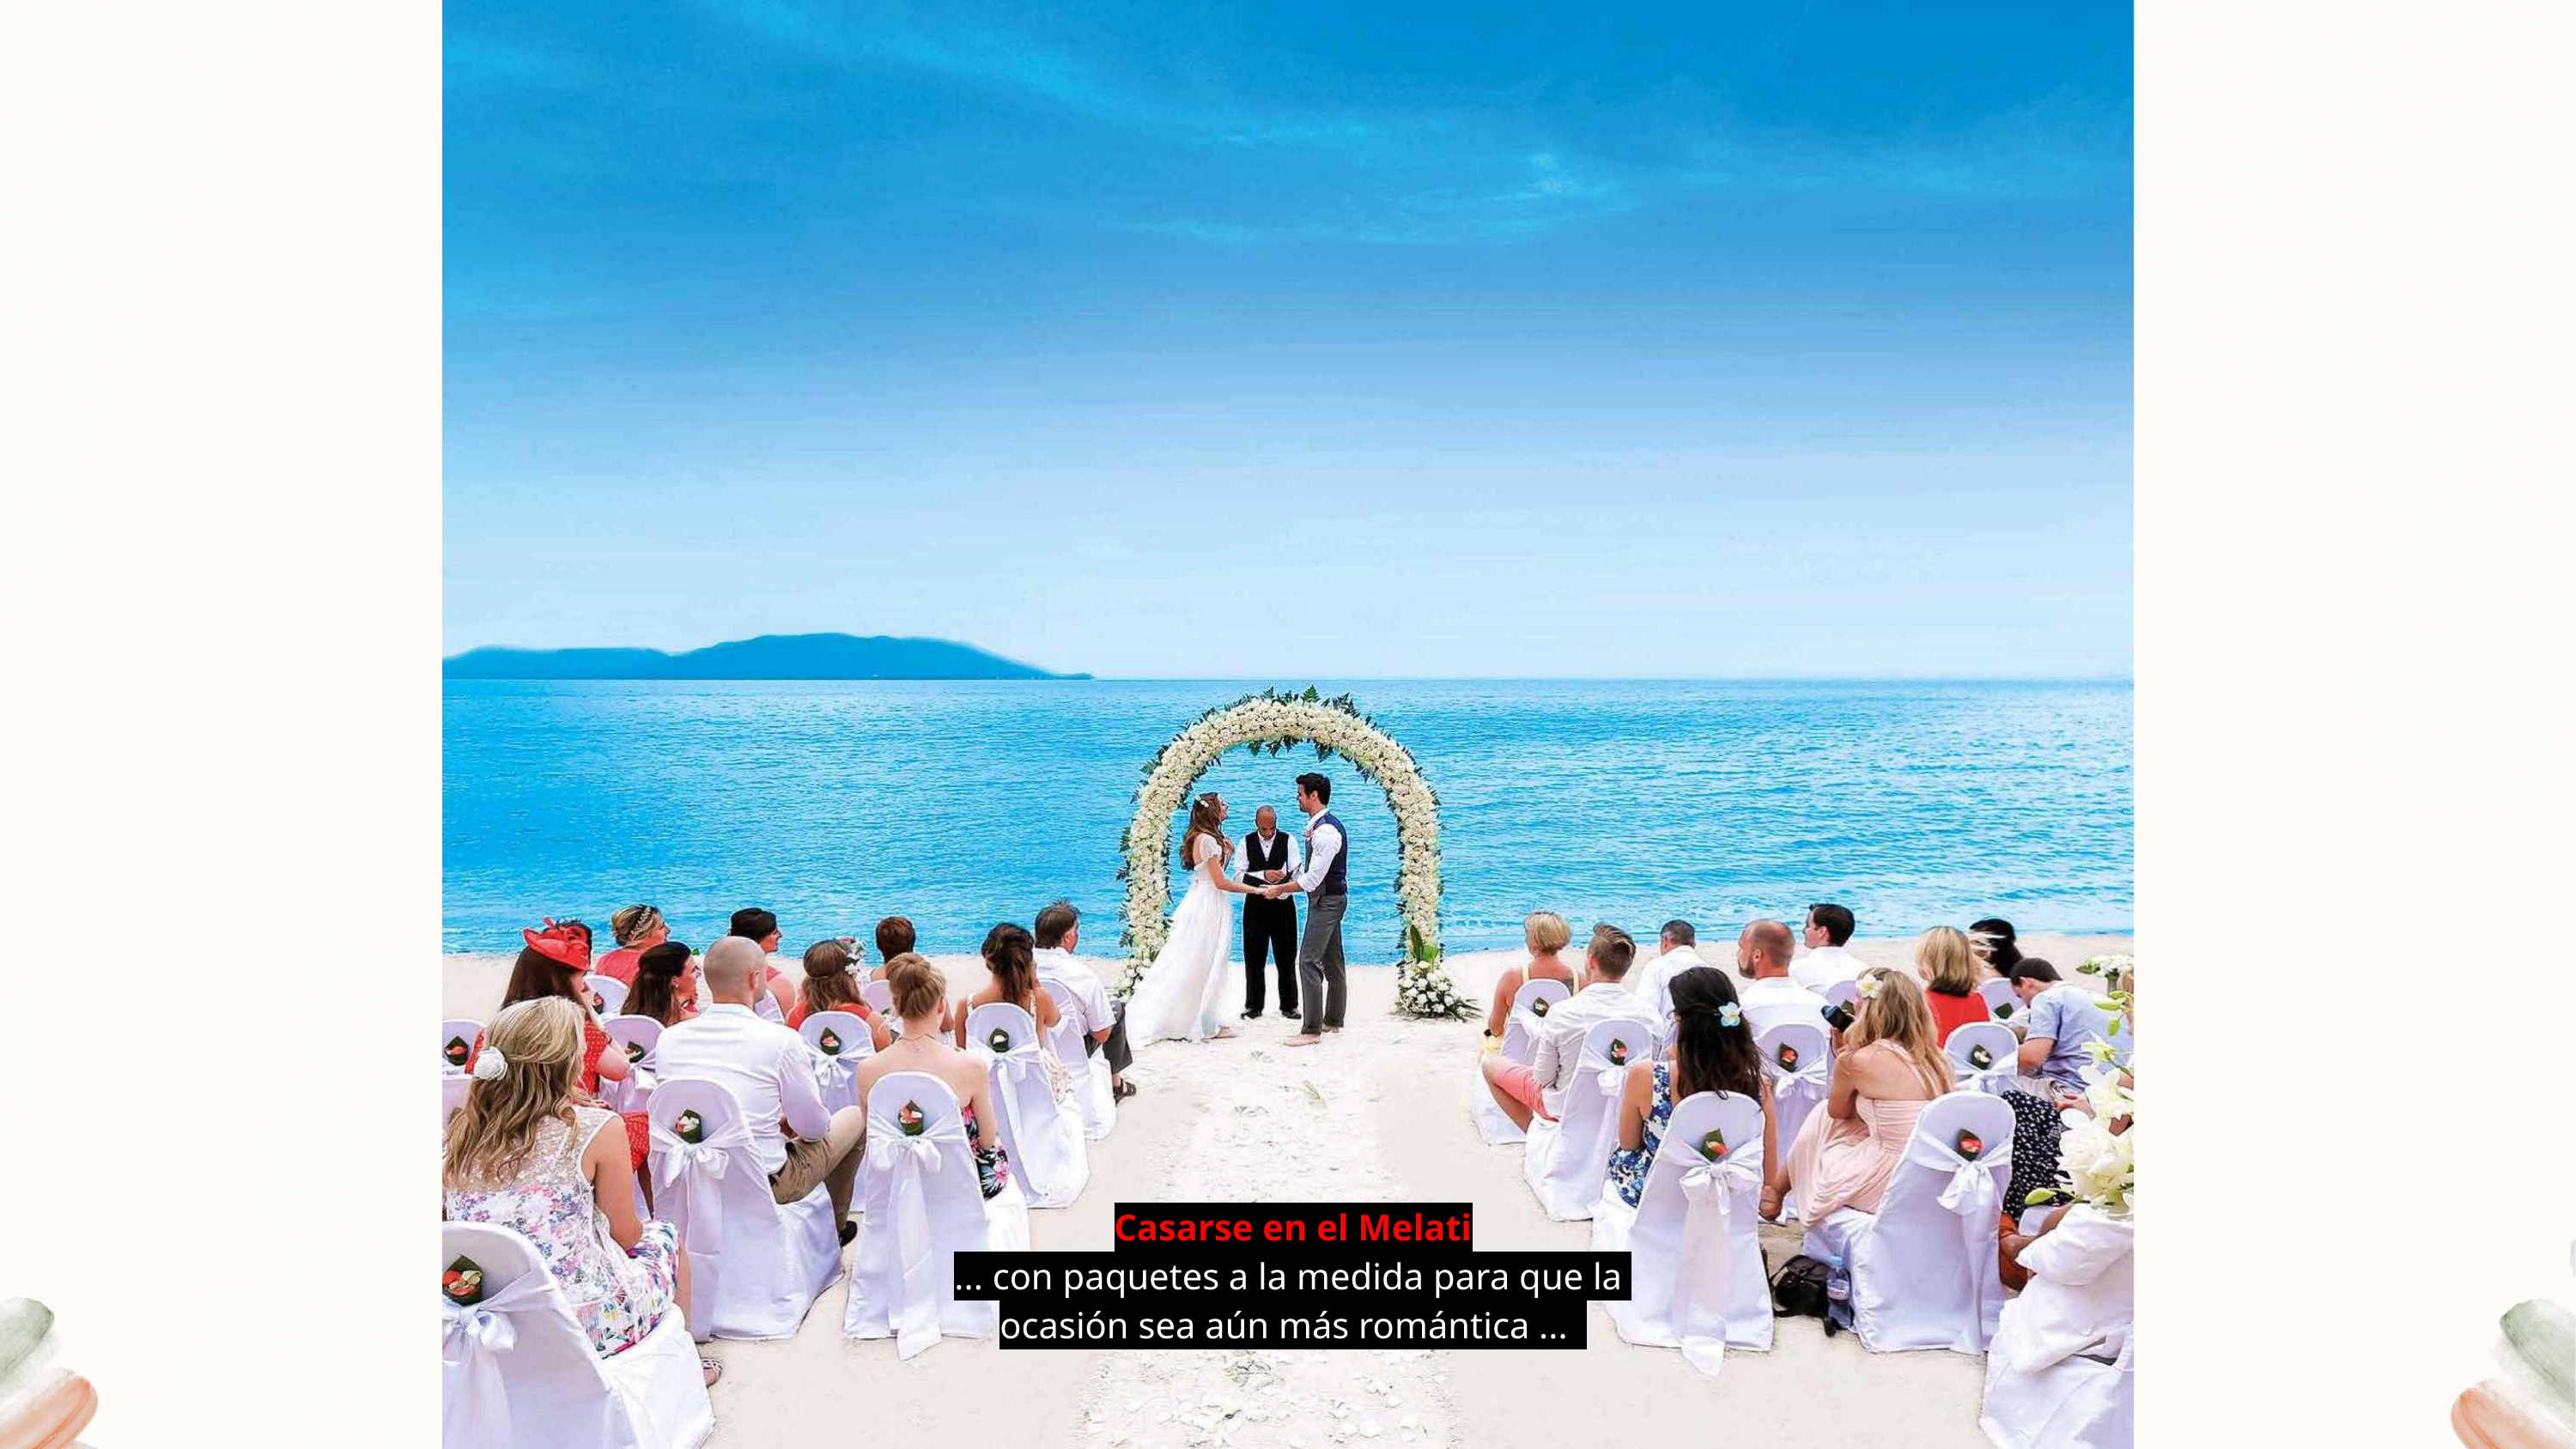

Casarse en el Melati
... con paquetes a la medida para que la
ocasión sea aún más romántica ...